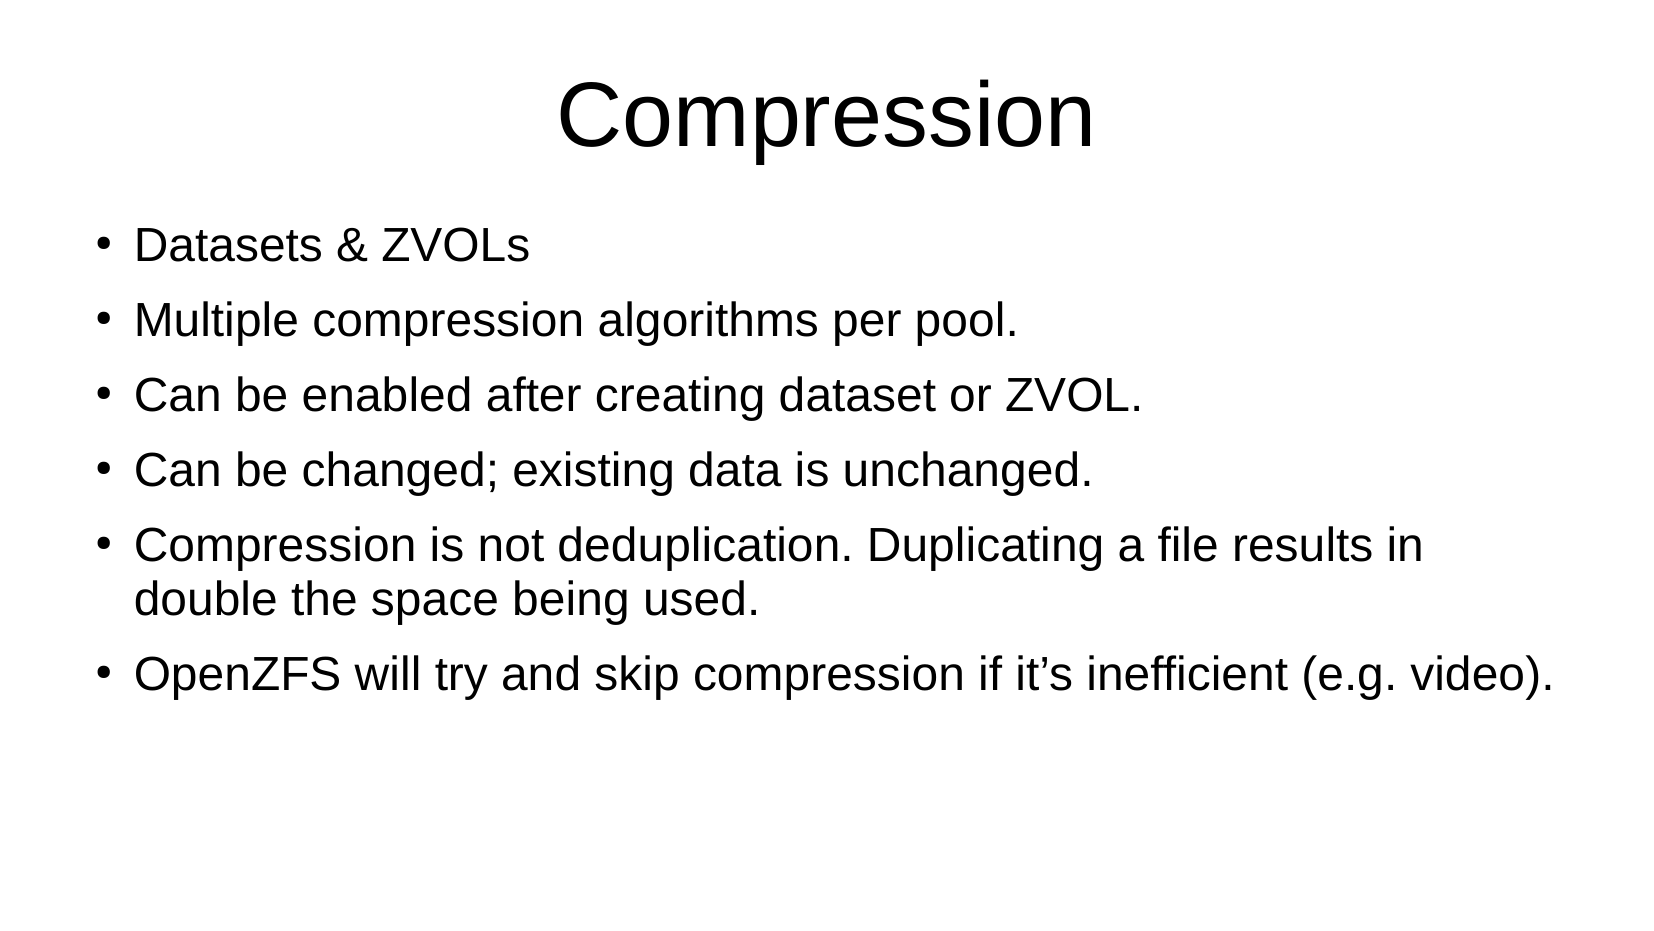

# Compression
Datasets & ZVOLs
Multiple compression algorithms per pool.
Can be enabled after creating dataset or ZVOL.
Can be changed; existing data is unchanged.
Compression is not deduplication. Duplicating a file results in double the space being used.
OpenZFS will try and skip compression if it’s inefficient (e.g. video).